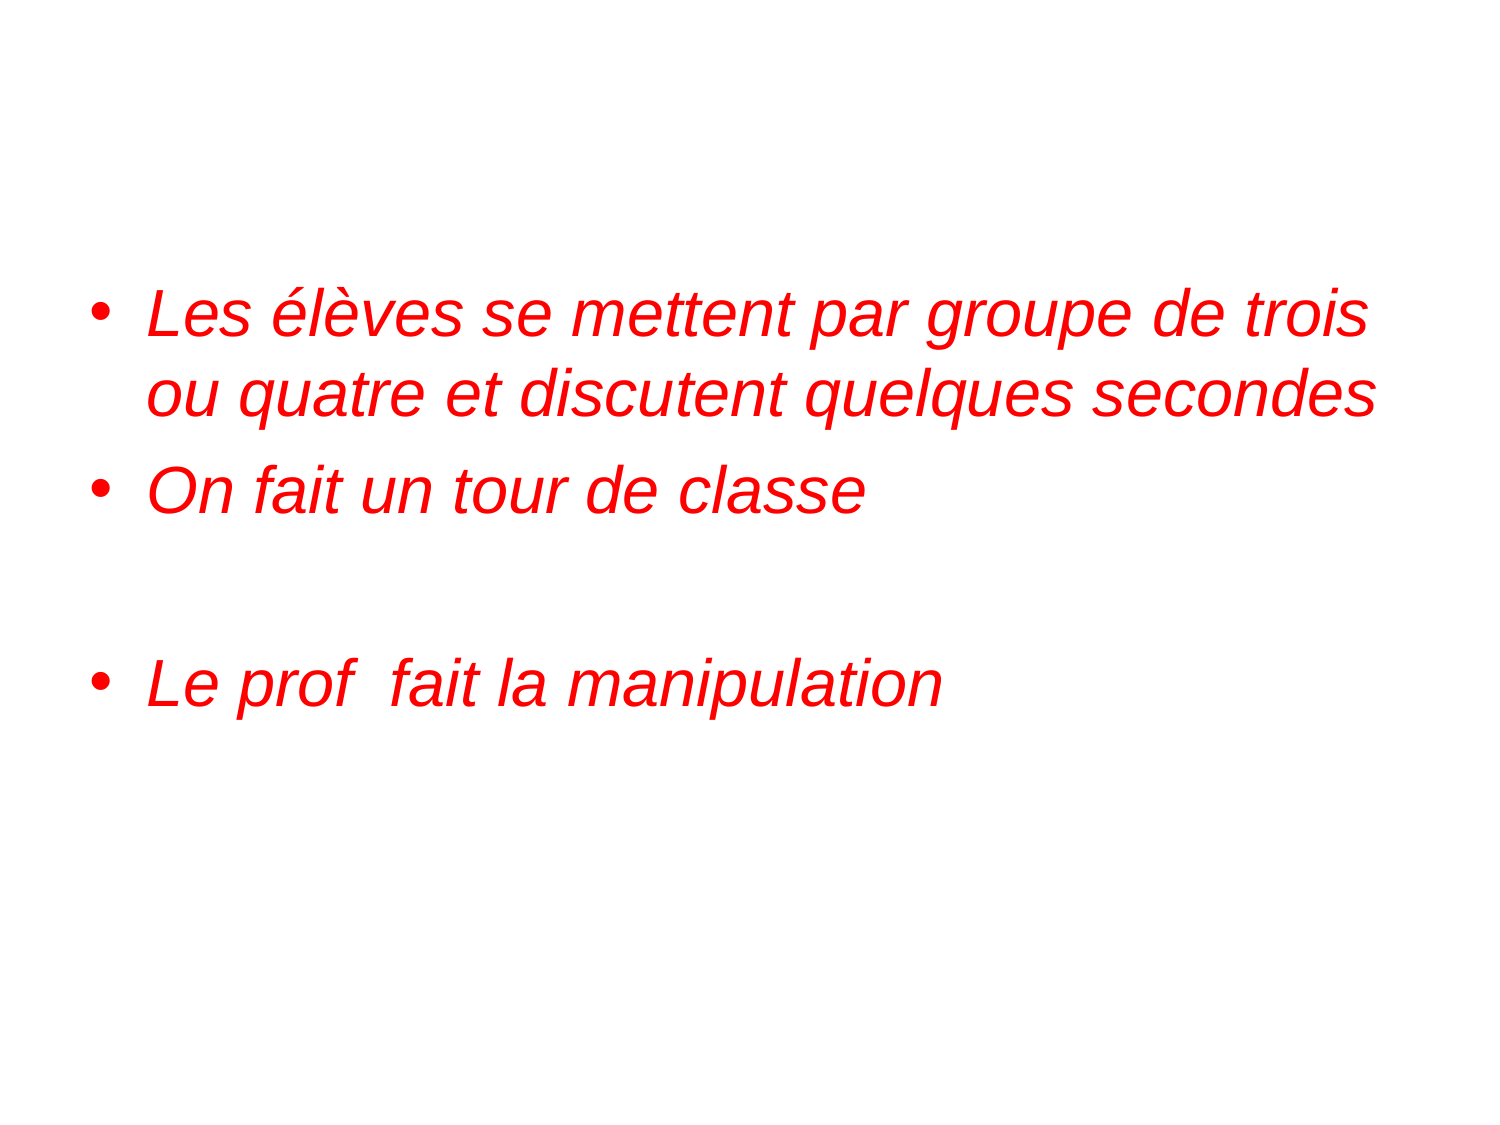

# Les élèves se mettent par groupe de trois ou quatre et discutent quelques secondes
On fait un tour de classe
Le prof fait la manipulation